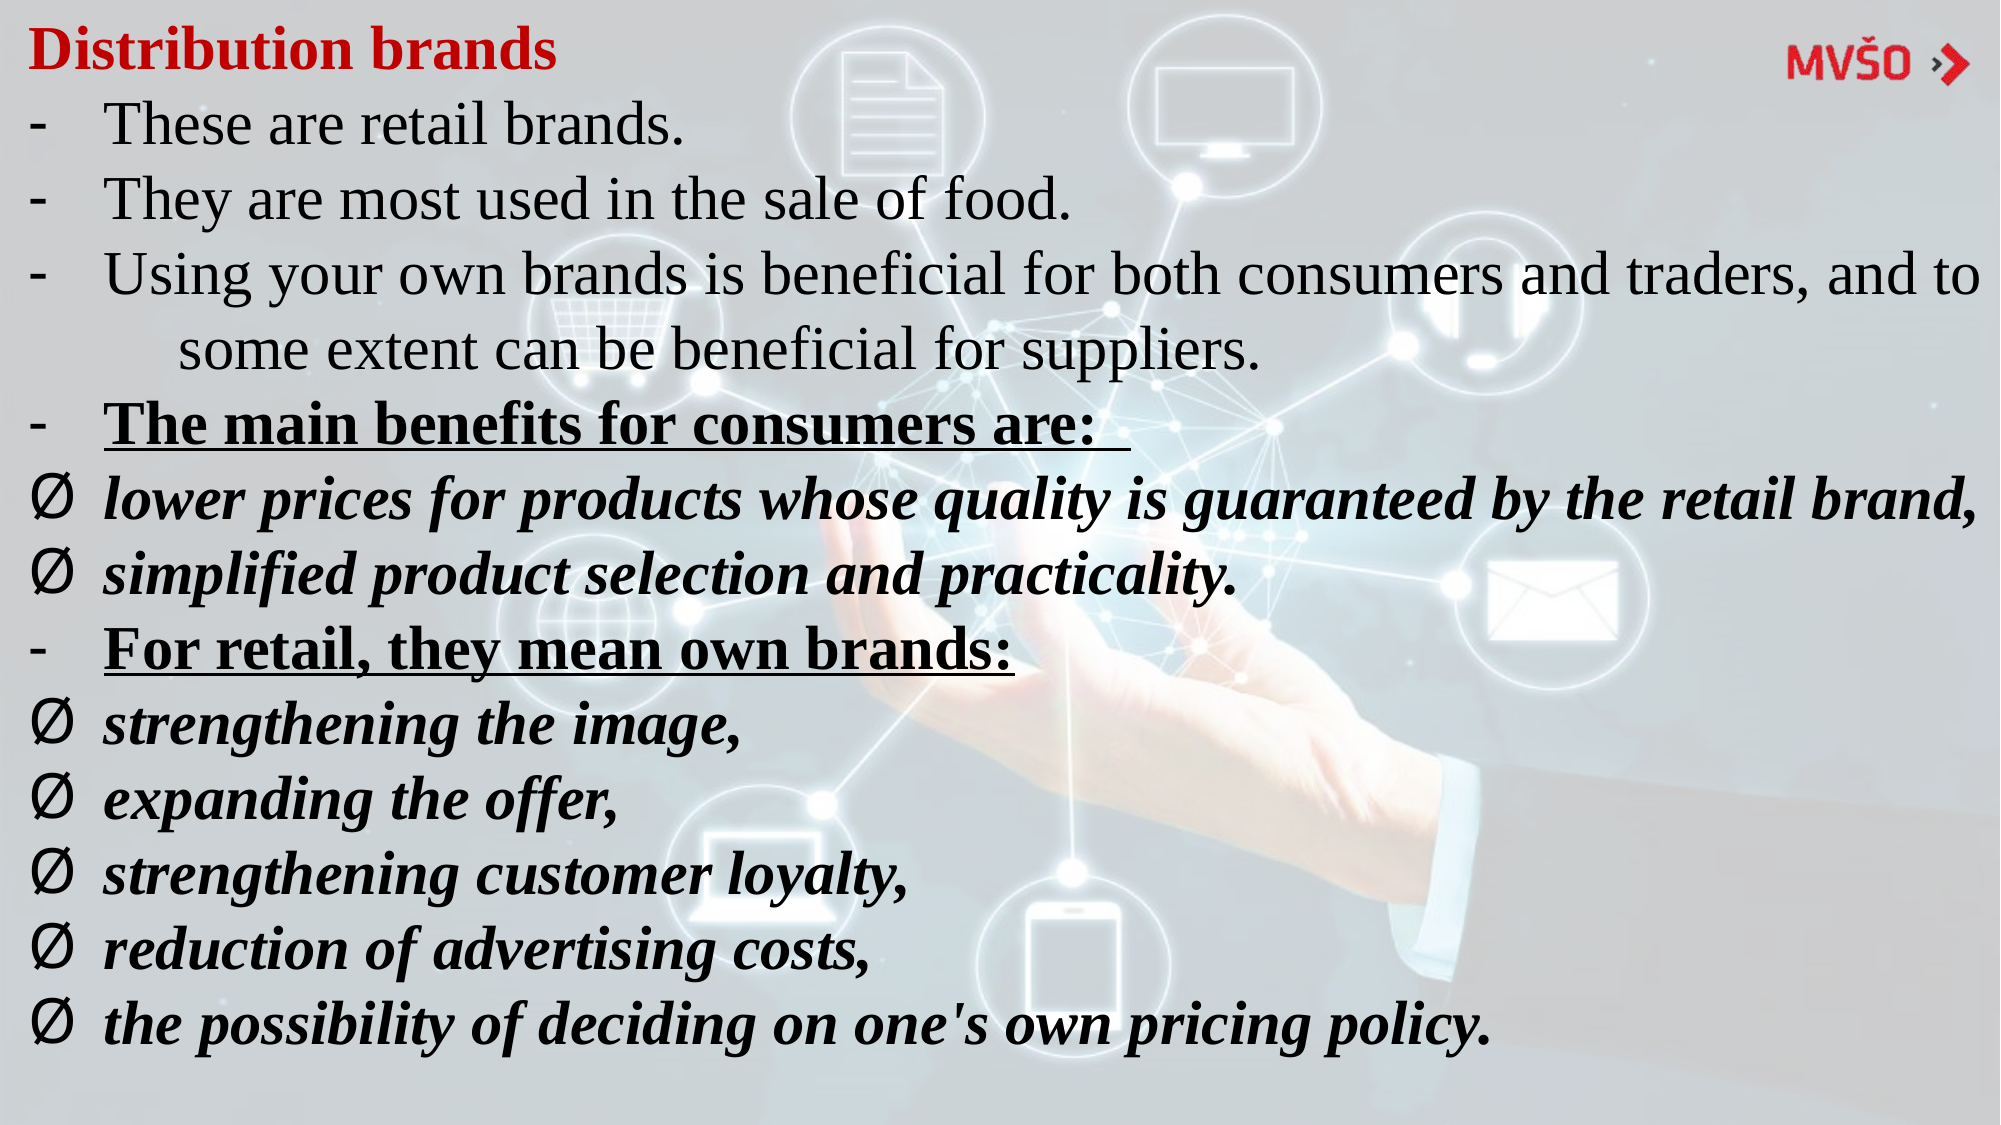

Distribution brands
These are retail brands.
They are most used in the sale of food.
Using your own brands is beneficial for both consumers and traders, and to some extent can be beneficial for suppliers.
The main benefits for consumers are:
lower prices for products whose quality is guaranteed by the retail brand,
simplified product selection and practicality.
For retail, they mean own brands:
strengthening the image,
expanding the offer,
strengthening customer loyalty,
reduction of advertising costs,
the possibility of deciding on one's own pricing policy.